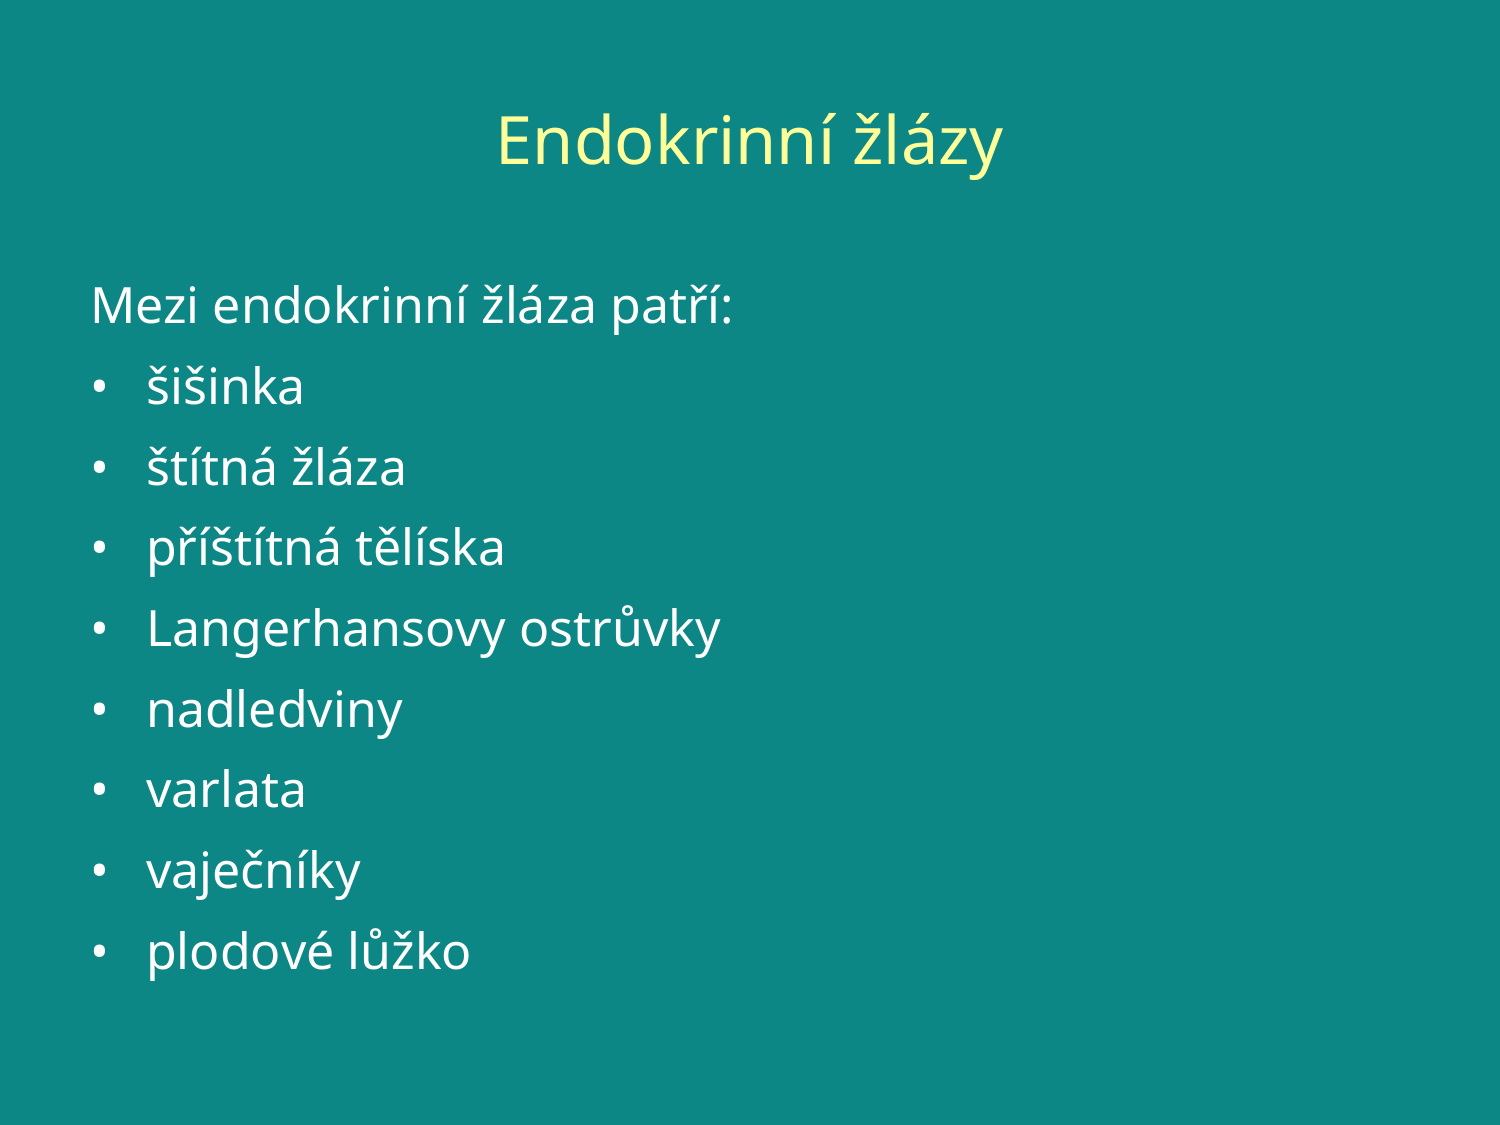

# Endokrinní žlázy
Mezi endokrinní žláza patří:
šišinka
štítná žláza
příštítná tělíska
Langerhansovy ostrůvky
nadledviny
varlata
vaječníky
plodové lůžko